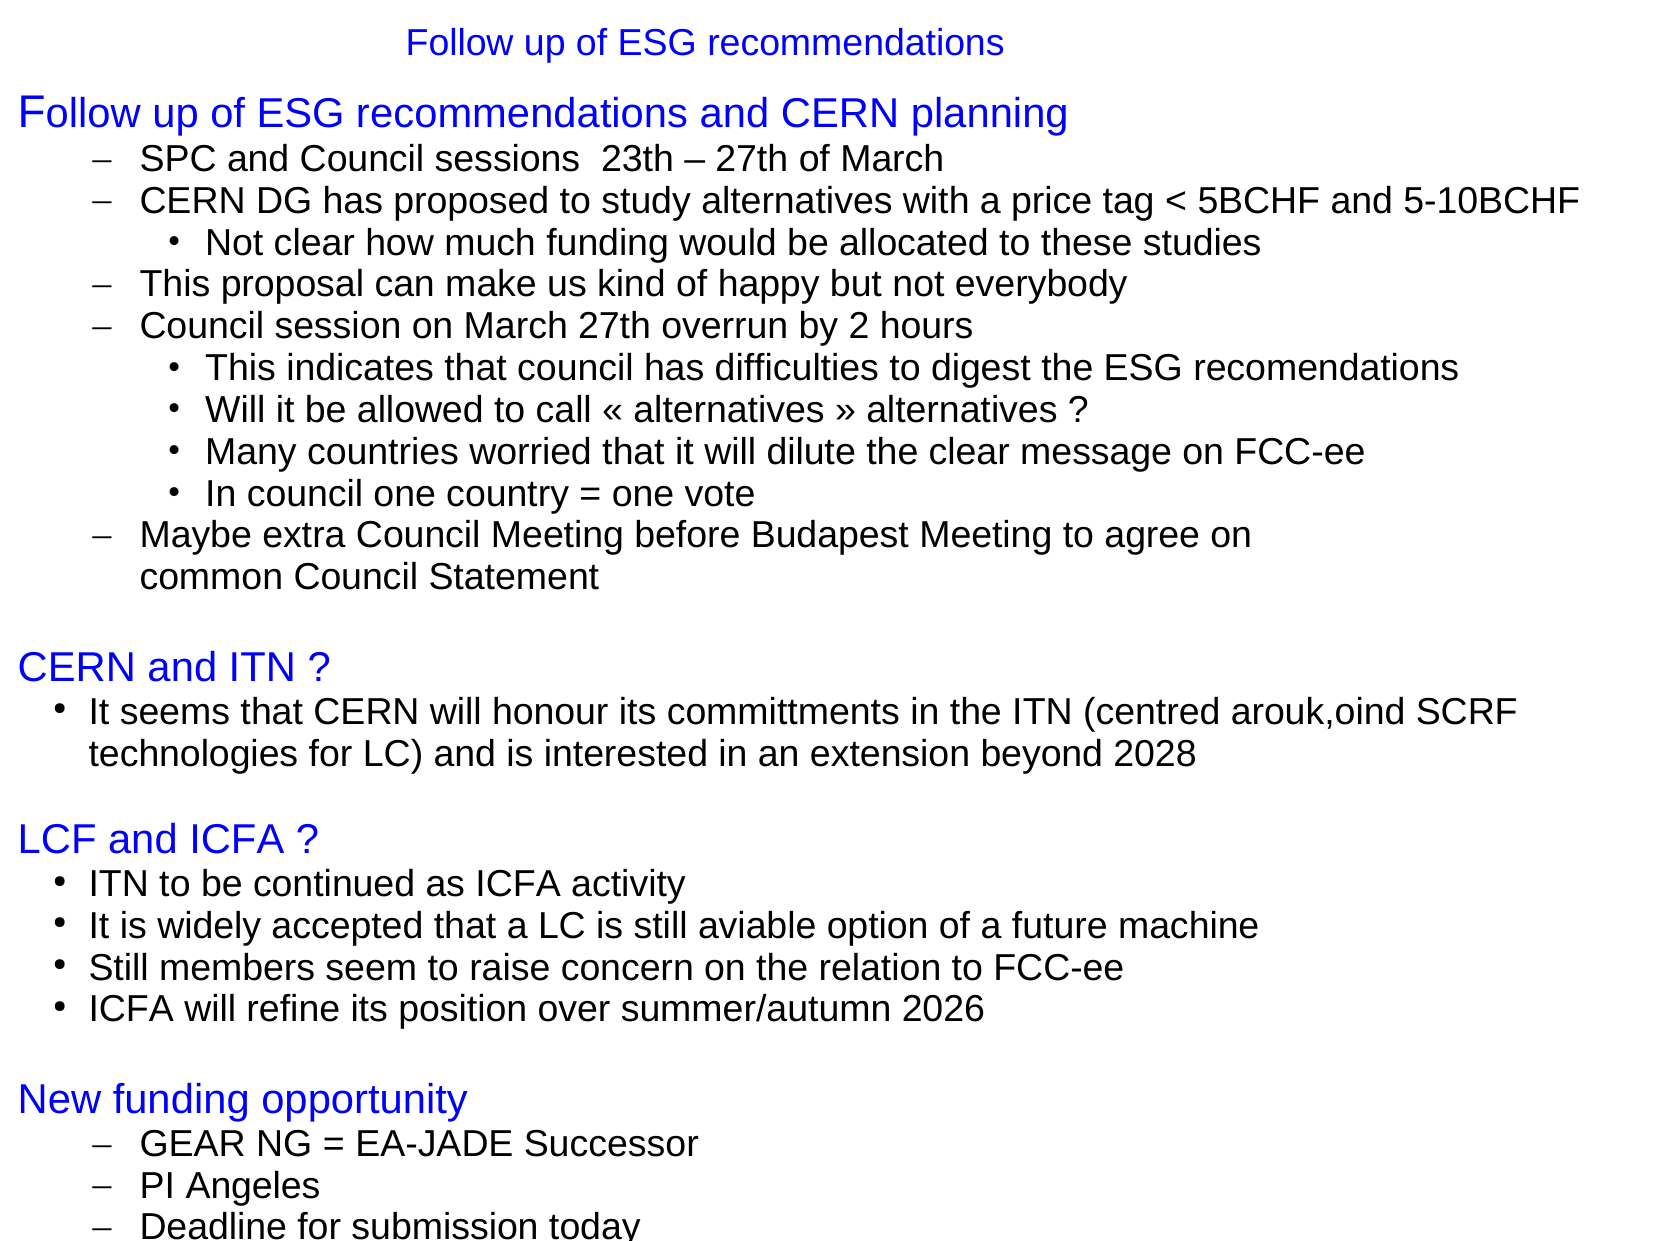

Follow up of ESG recommendations
Follow up of ESG recommendations and CERN planning
SPC and Council sessions 23th – 27th of March
CERN DG has proposed to study alternatives with a price tag < 5BCHF and 5-10BCHF
Not clear how much funding would be allocated to these studies
This proposal can make us kind of happy but not everybody
Council session on March 27th overrun by 2 hours
This indicates that council has difficulties to digest the ESG recomendations
Will it be allowed to call « alternatives » alternatives ?
Many countries worried that it will dilute the clear message on FCC-ee
In council one country = one vote
Maybe extra Council Meeting before Budapest Meeting to agree on
common Council Statement
CERN and ITN ?
It seems that CERN will honour its committments in the ITN (centred arouk,oind SCRF
technologies for LC) and is interested in an extension beyond 2028
LCF and ICFA ?
ITN to be continued as ICFA activity
It is widely accepted that a LC is still aviable option of a future machine
Still members seem to raise concern on the relation to FCC-ee
ICFA will refine its position over summer/autumn 2026
New funding opportunity
GEAR NG = EA-JADE Successor
PI Angeles
Deadline for submission today